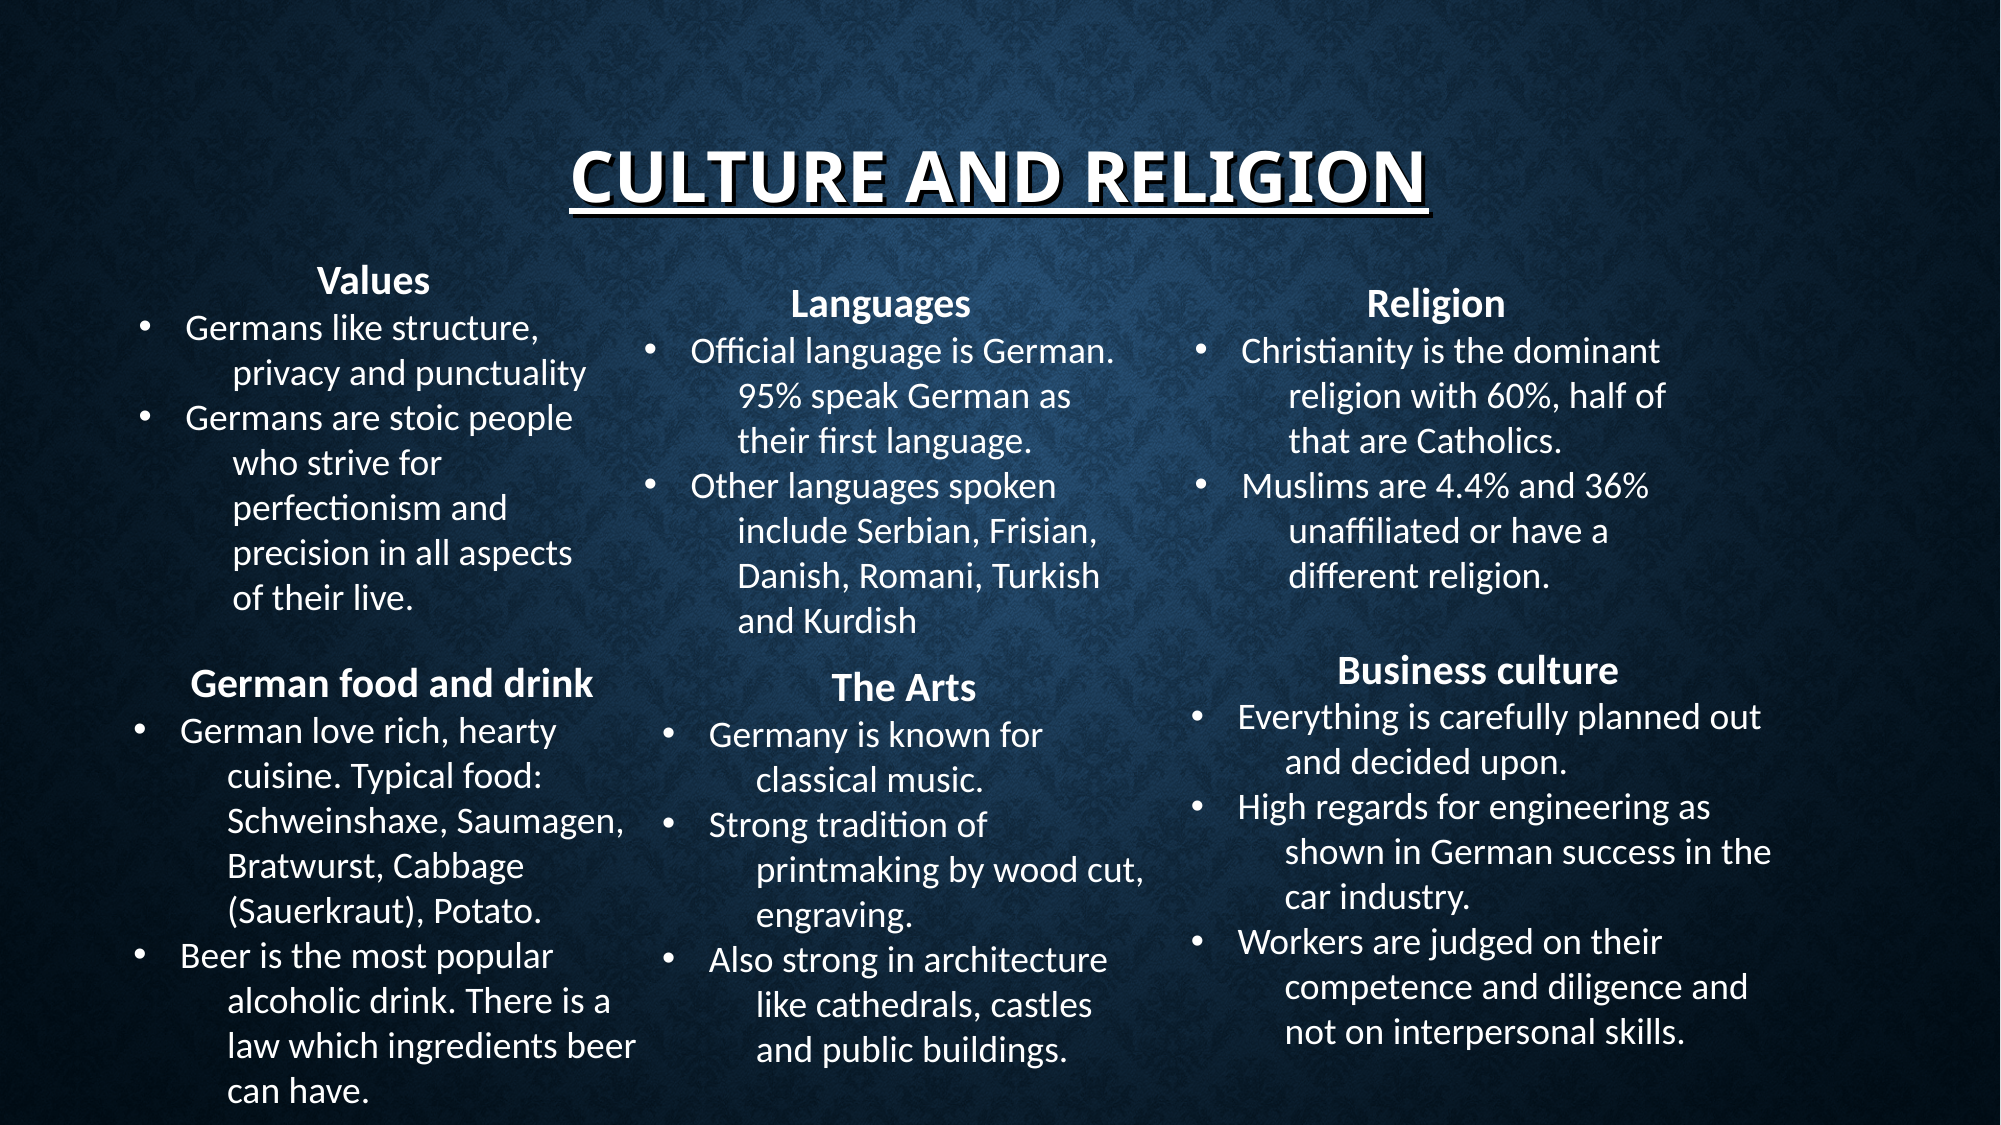

# Culture and Religion
Values
Germans like structure, privacy and punctuality
Germans are stoic people who strive for perfectionism and precision in all aspects of their live.
Languages
Official language is German. 95% speak German as their first language.
Other languages spoken include Serbian, Frisian, Danish, Romani, Turkish and Kurdish
Religion
Christianity is the dominant religion with 60%, half of that are Catholics.
Muslims are 4.4% and 36% unaffiliated or have a different religion.
Business culture
Everything is carefully planned out and decided upon.
High regards for engineering as shown in German success in the car industry.
Workers are judged on their competence and diligence and not on interpersonal skills.
German food and drink
German love rich, hearty cuisine. Typical food: Schweinshaxe, Saumagen, Bratwurst, Cabbage (Sauerkraut), Potato.
Beer is the most popular alcoholic drink. There is a law which ingredients beer can have.
The Arts
Germany is known for classical music.
Strong tradition of printmaking by wood cut, engraving.
Also strong in architecture like cathedrals, castles and public buildings.